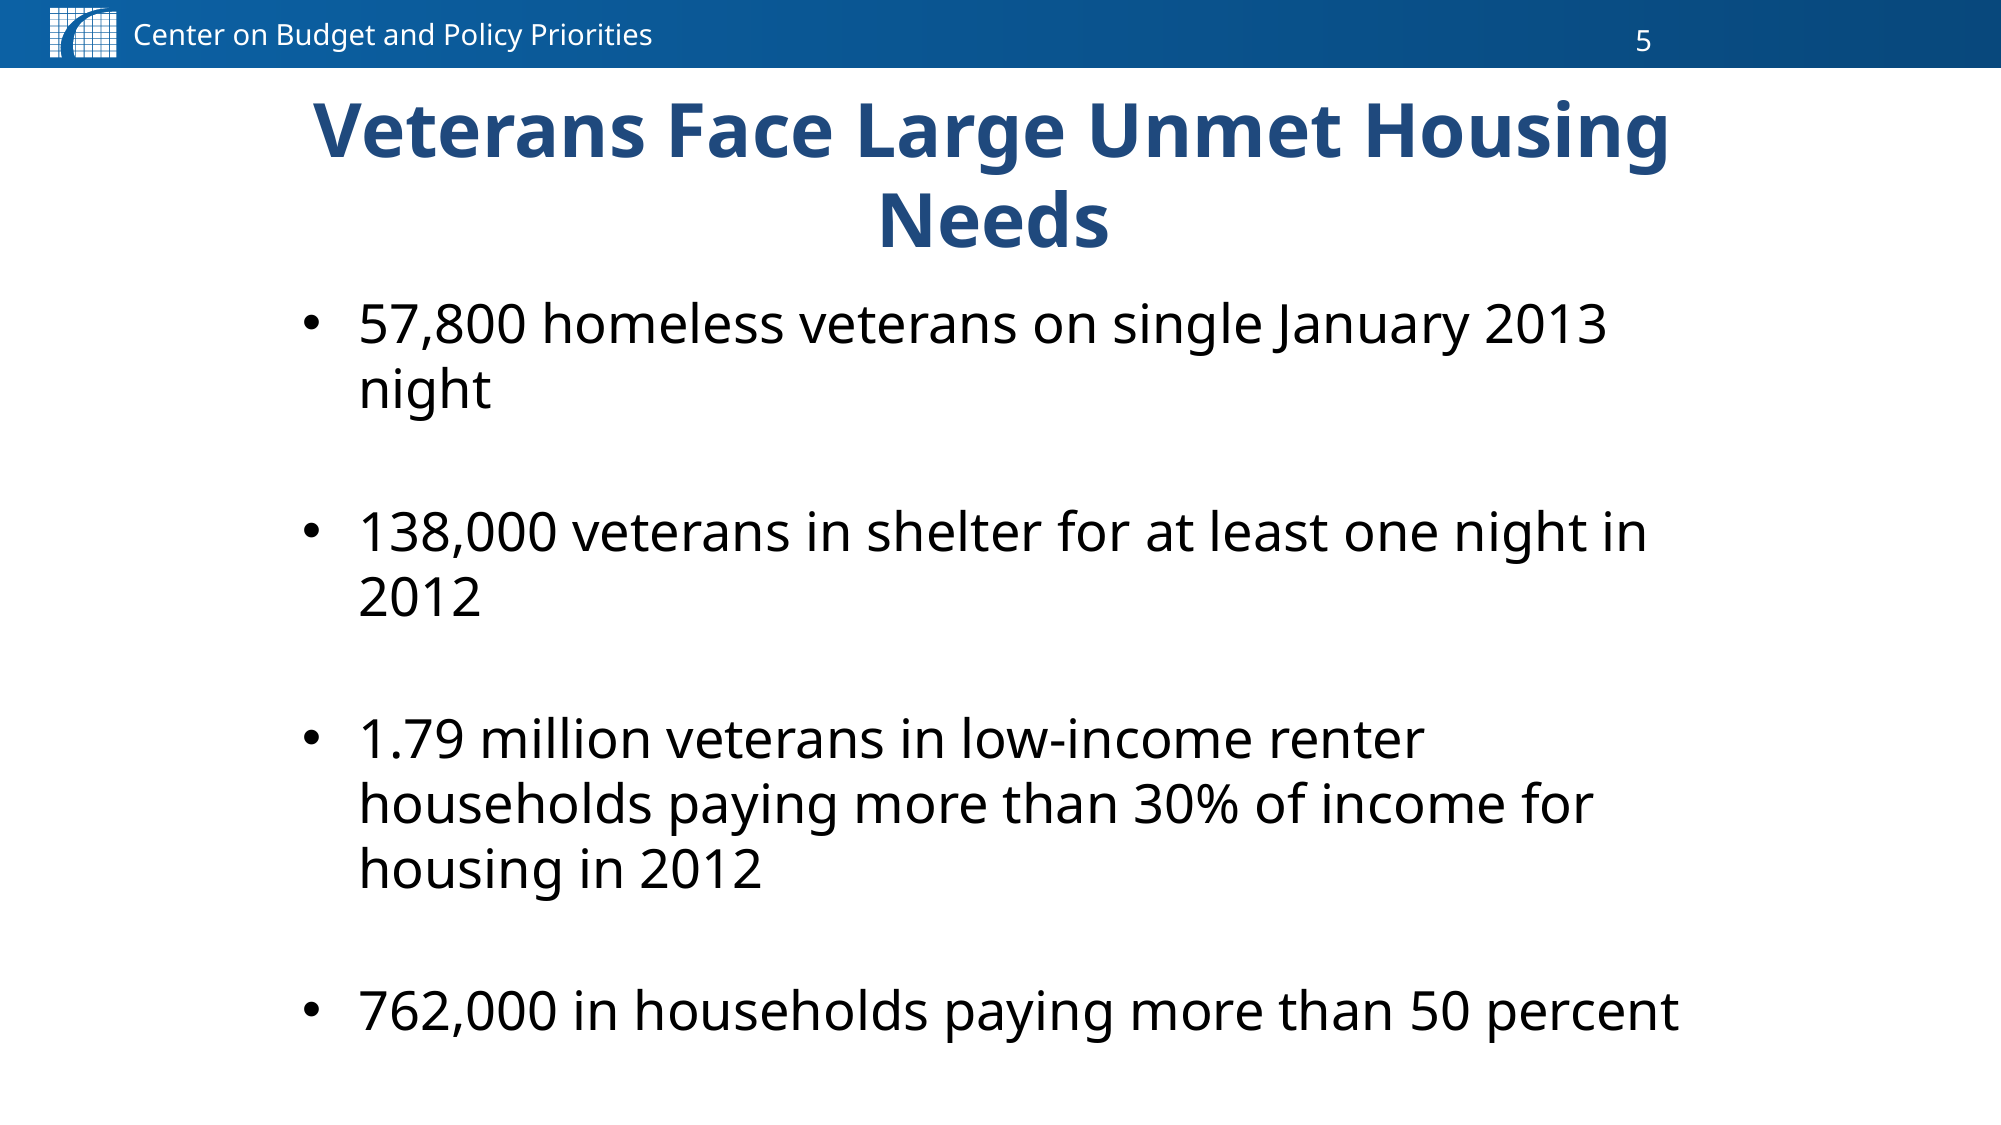

# Veterans Face Large Unmet Housing Needs
57,800 homeless veterans on single January 2013 night
138,000 veterans in shelter for at least one night in 2012
1.79 million veterans in low-income renter households paying more than 30% of income for housing in 2012
762,000 in households paying more than 50 percent